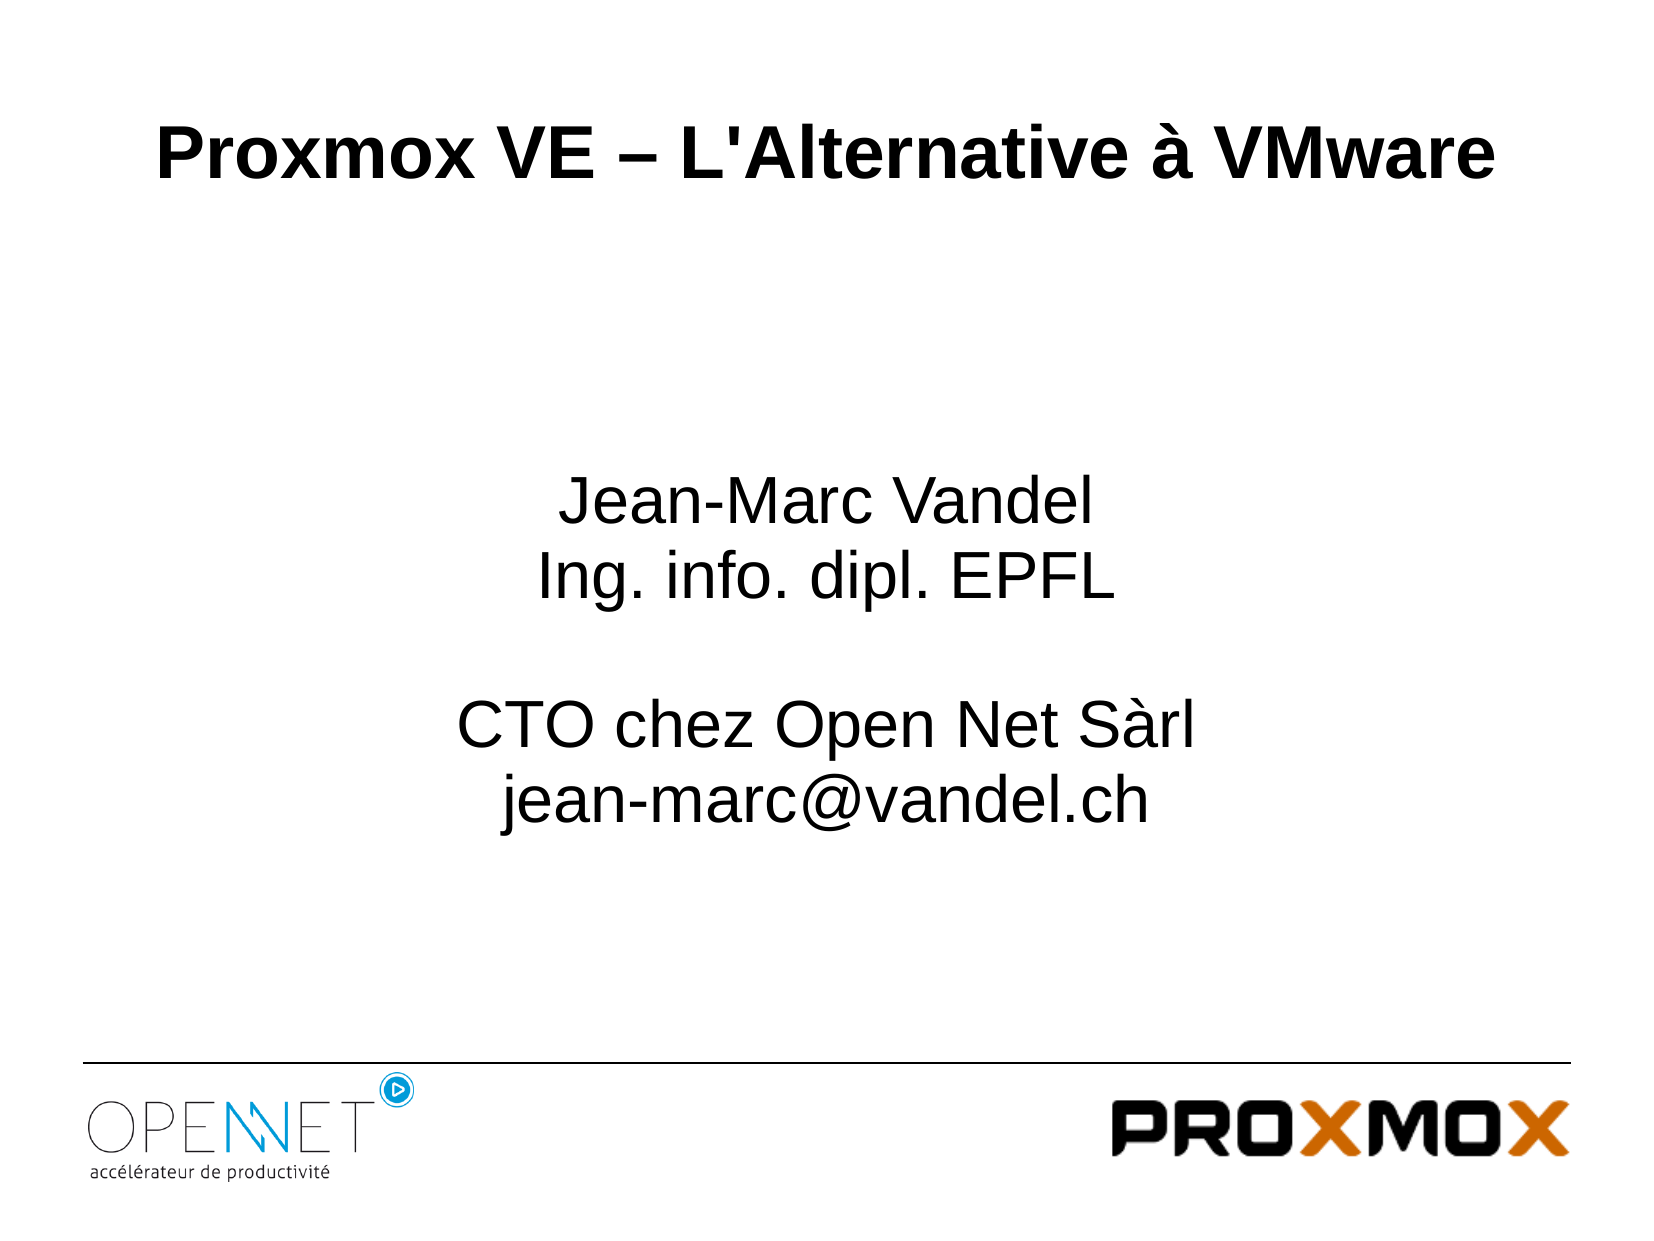

# Proxmox VE – L'Alternative à VMware
Jean-Marc Vandel
Ing. info. dipl. EPFL
CTO chez Open Net Sàrl
jean-marc@vandel.ch